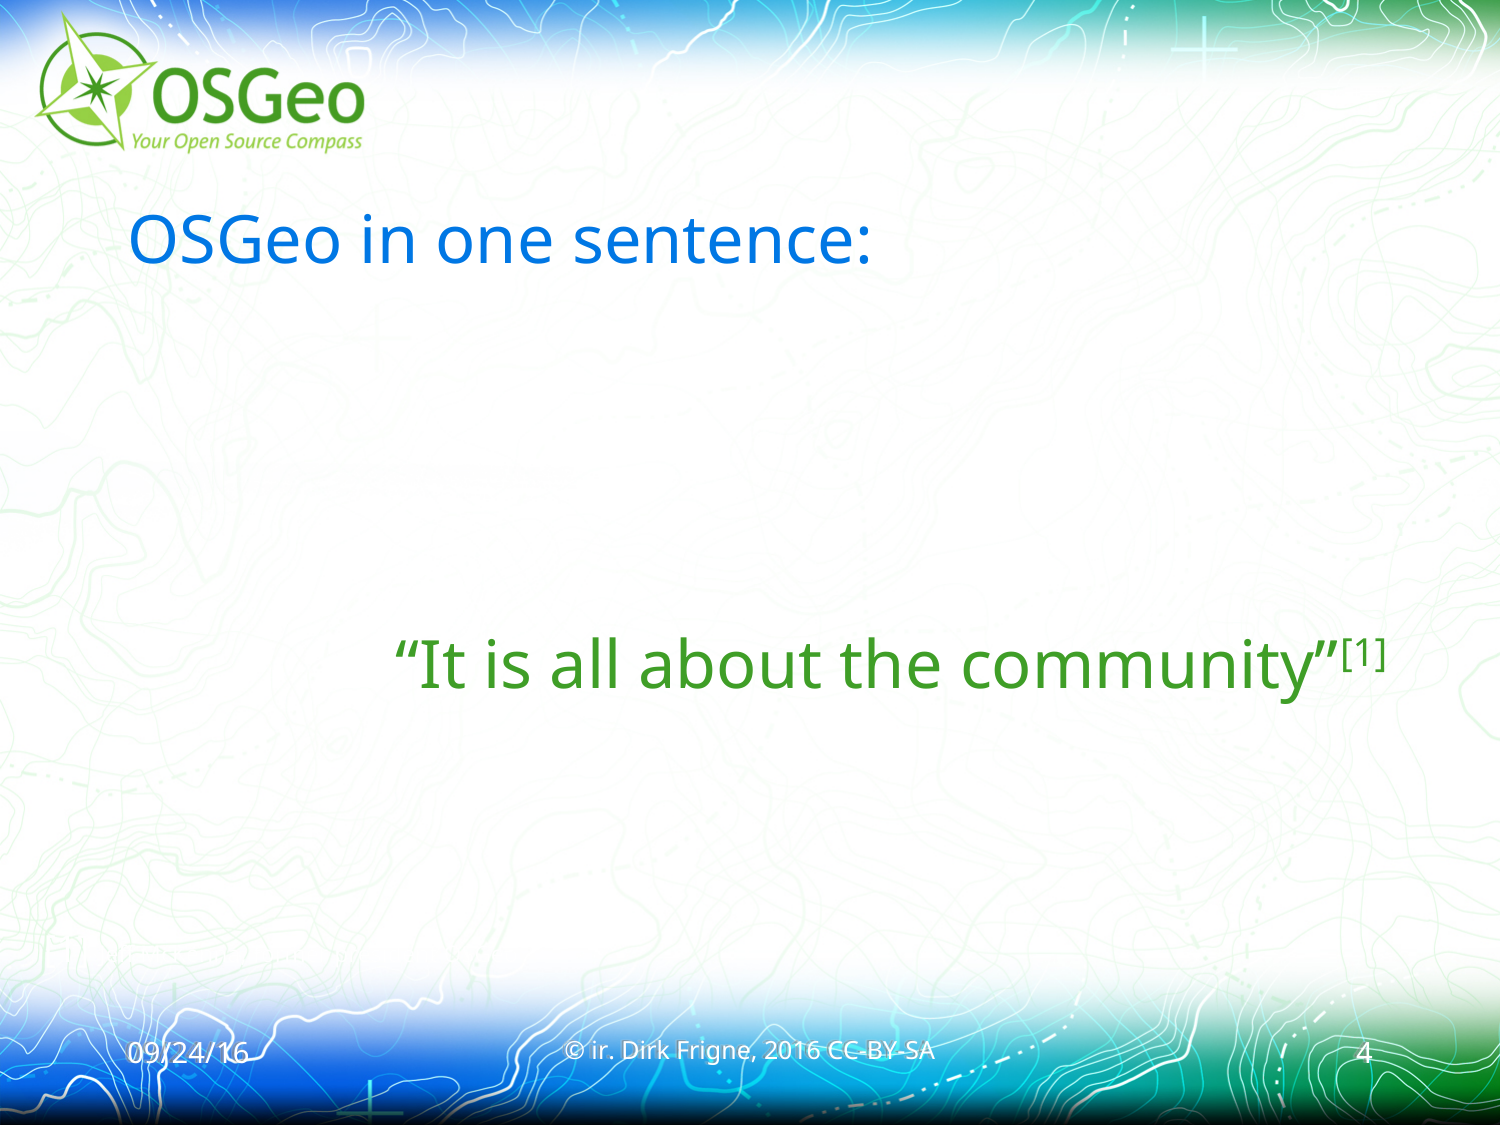

# OSGeo in one sentence:
“It is all about the community”[1]
[1] Jeff McKenna, former president OSGeo
09/24/16
© ir. Dirk Frigne, 2016 CC-BY-SA
4